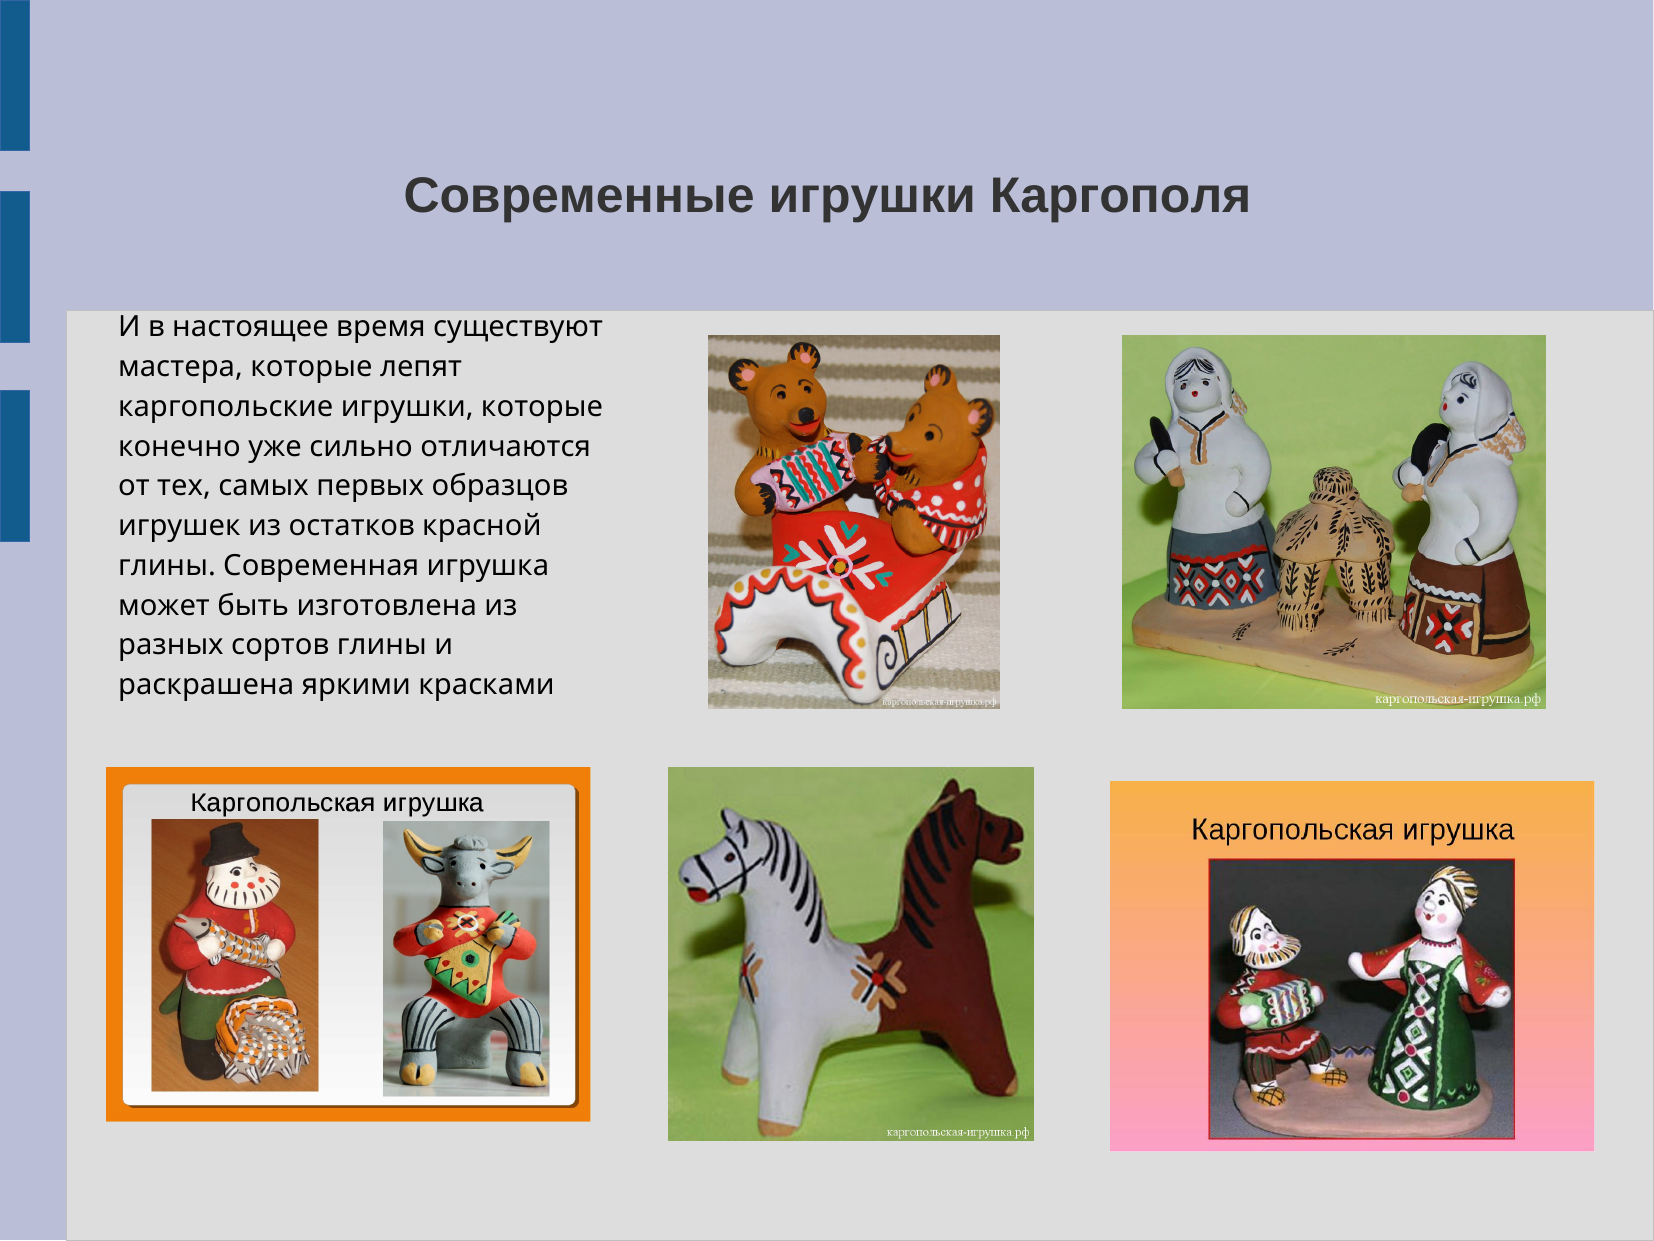

# Современные игрушки Каргополя
И в настоящее время существуют мастера, которые лепят каргопольские игрушки, которые конечно уже сильно отличаются от тех, самых первых образцов игрушек из остатков красной глины. Современная игрушка может быть изготовлена из разных сортов глины и раскрашена яркими красками